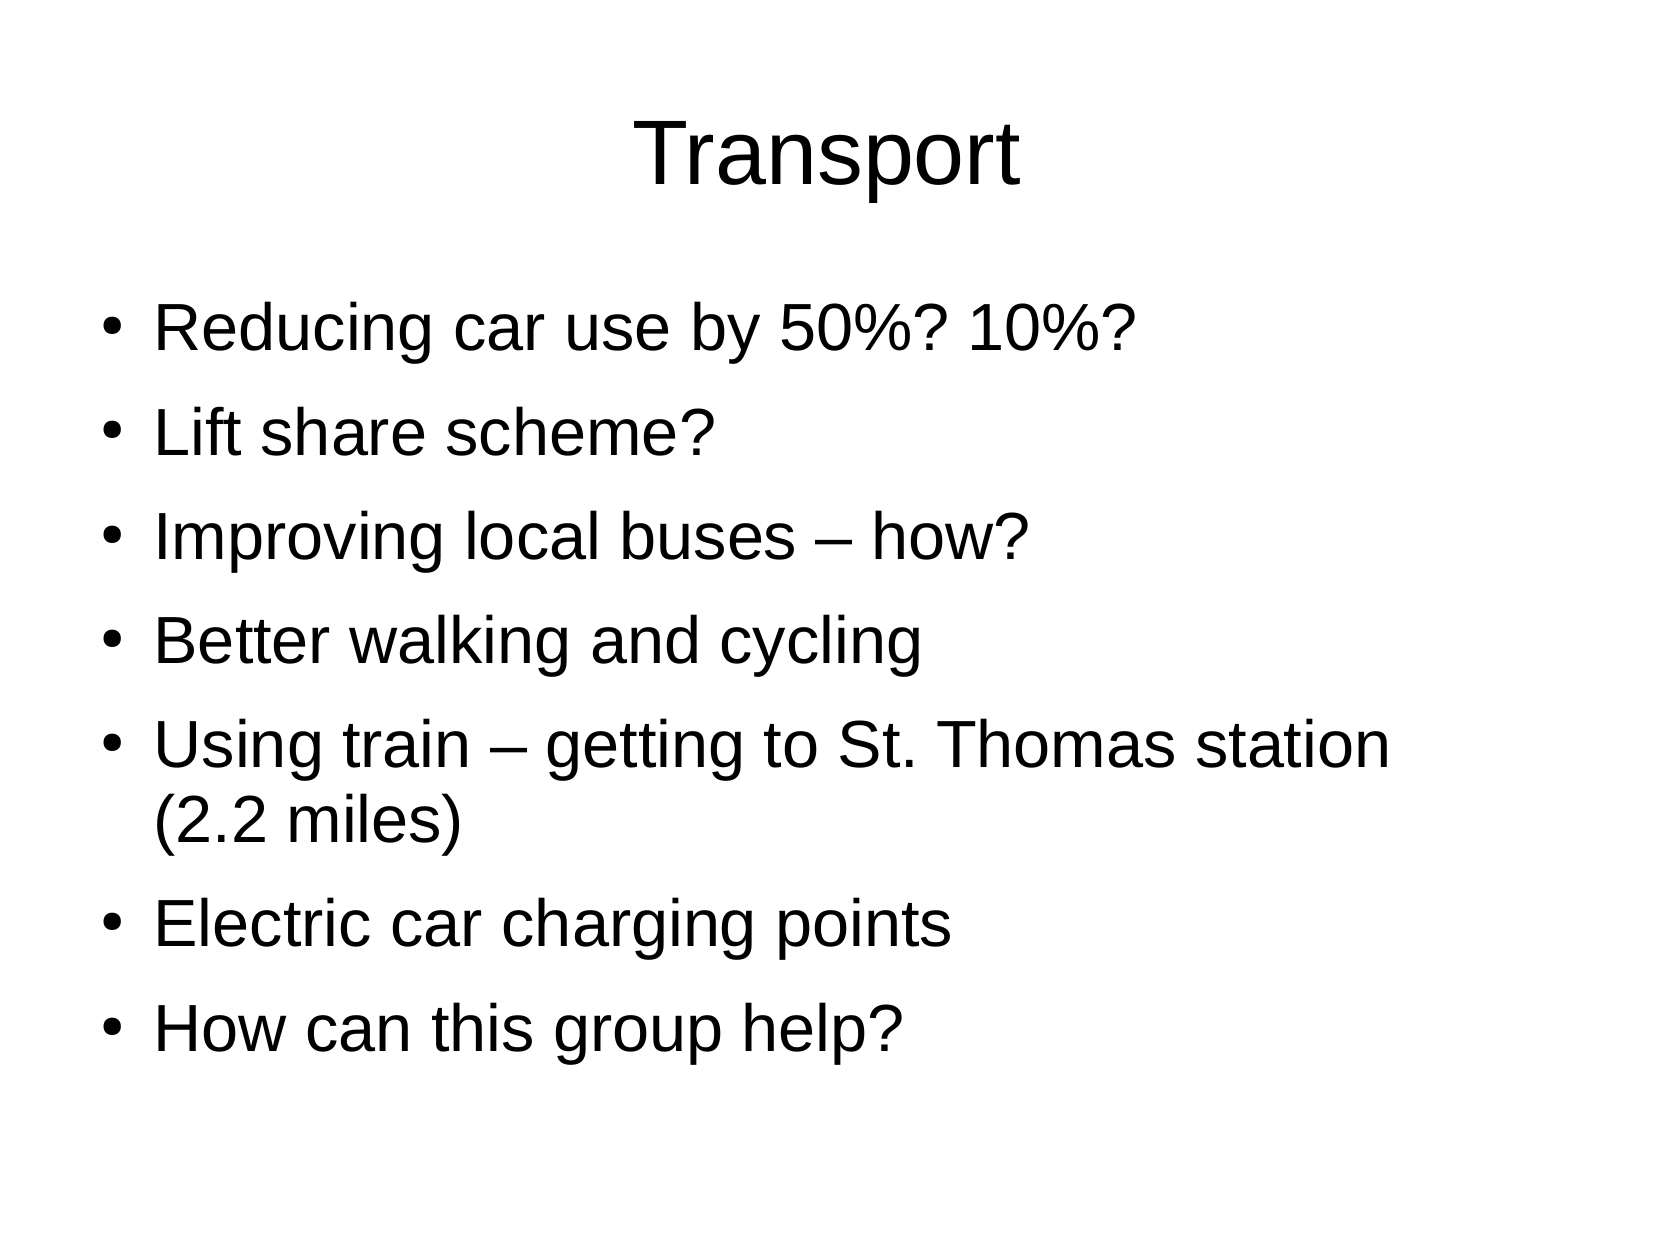

# Transport
Reducing car use by 50%? 10%?
Lift share scheme?
Improving local buses – how?
Better walking and cycling
Using train – getting to St. Thomas station (2.2 miles)
Electric car charging points
How can this group help?